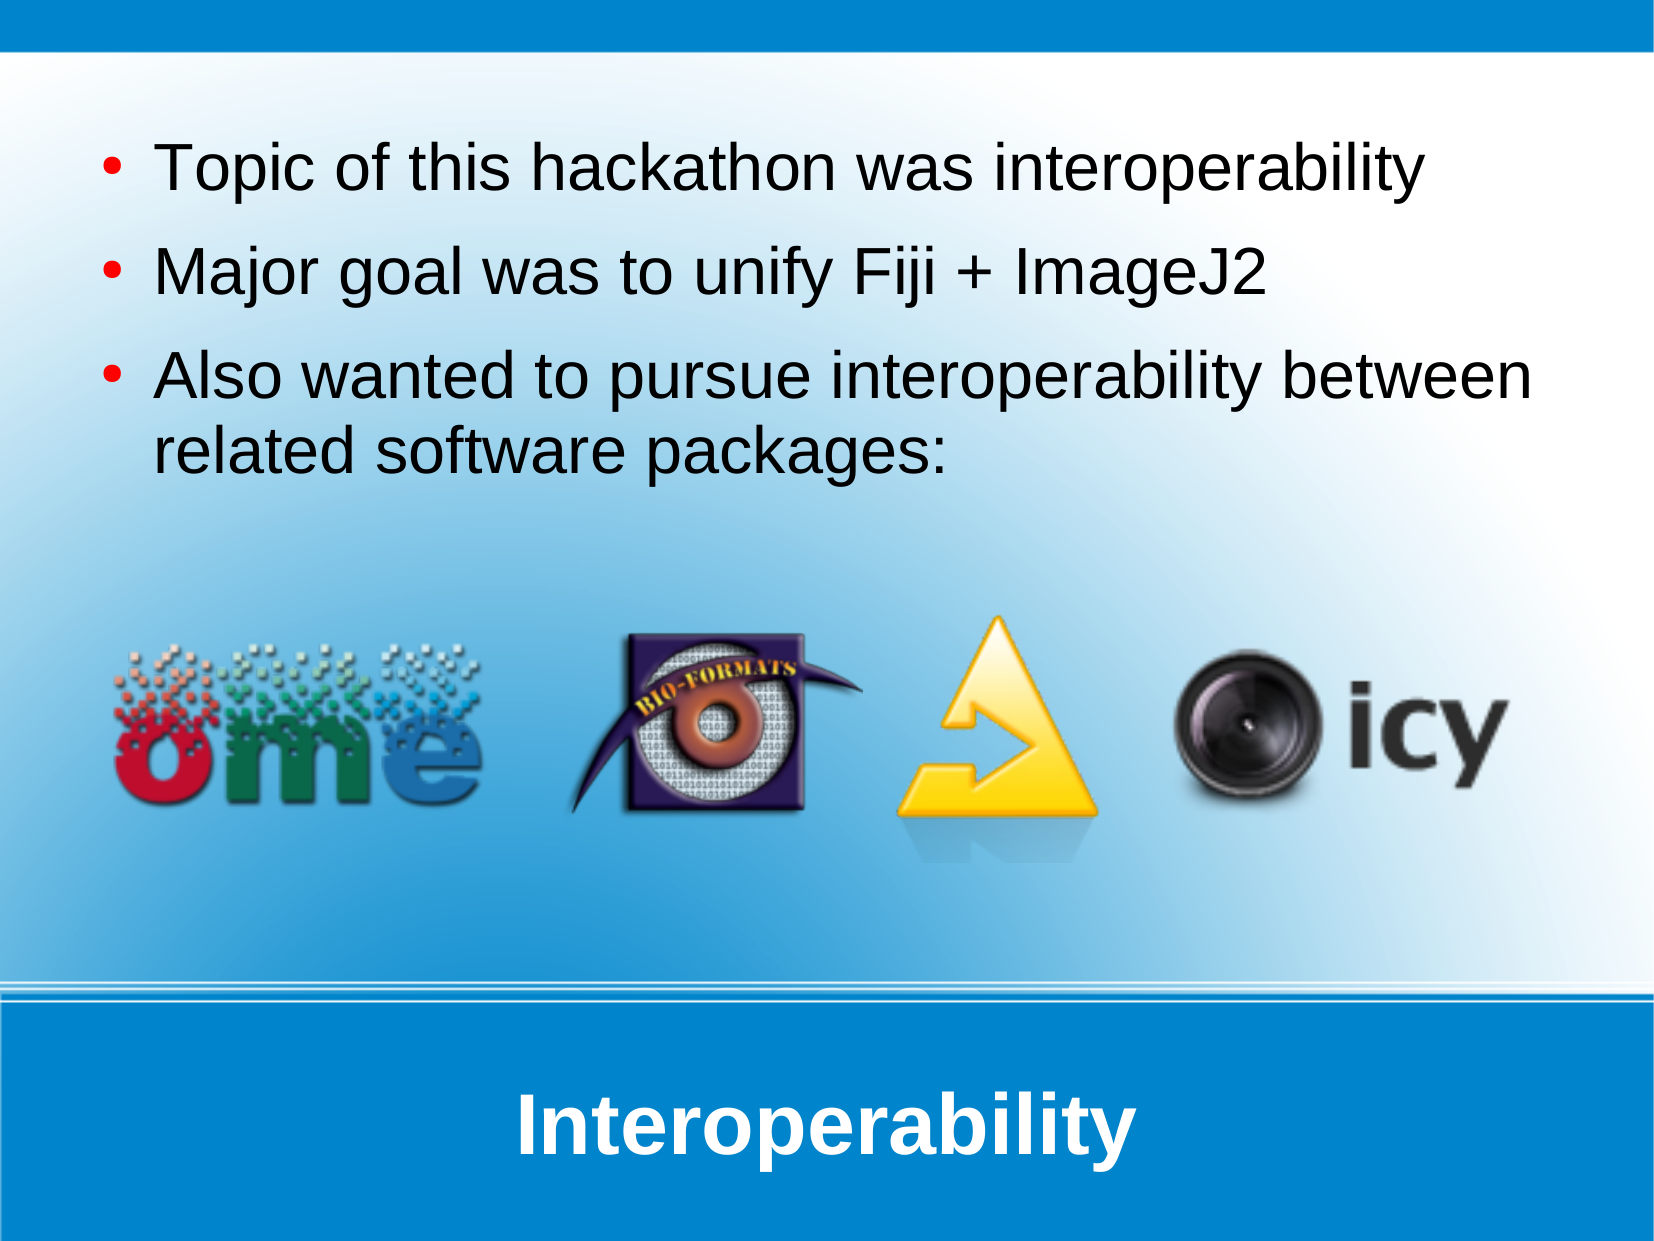

Topic of this hackathon was interoperability
Major goal was to unify Fiji + ImageJ2
Also wanted to pursue interoperability between related software packages:
# Interoperability